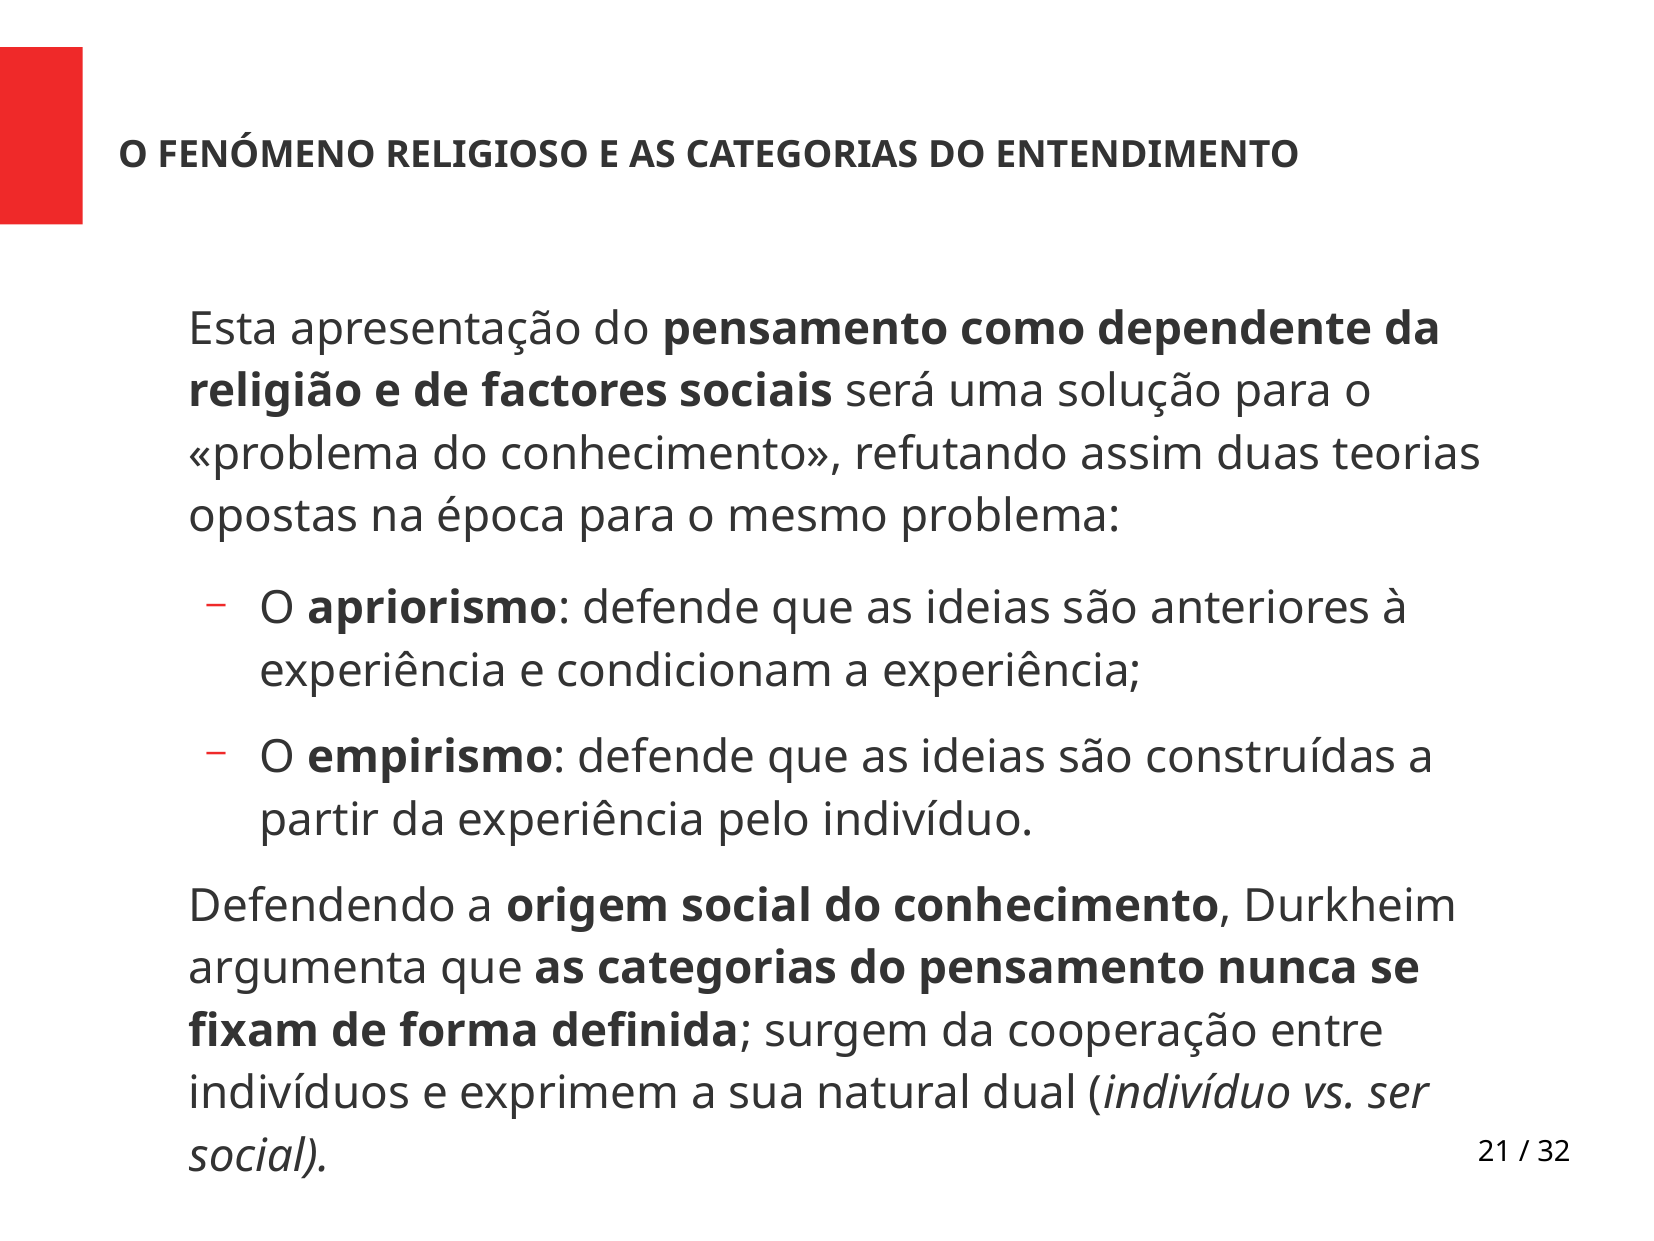

# O FENÓMENO RELIGIOSO E AS CATEGORIAS DO ENTENDIMENTO
Esta apresentação do pensamento como dependente da religião e de factores sociais será uma solução para o «problema do conhecimento», refutando assim duas teorias opostas na época para o mesmo problema:
O apriorismo: defende que as ideias são anteriores à experiência e condicionam a experiência;
O empirismo: defende que as ideias são construídas a partir da experiência pelo indivíduo.
Defendendo a origem social do conhecimento, Durkheim argumenta que as categorias do pensamento nunca se fixam de forma definida; surgem da cooperação entre indivíduos e exprimem a sua natural dual (indivíduo vs. ser social).
21